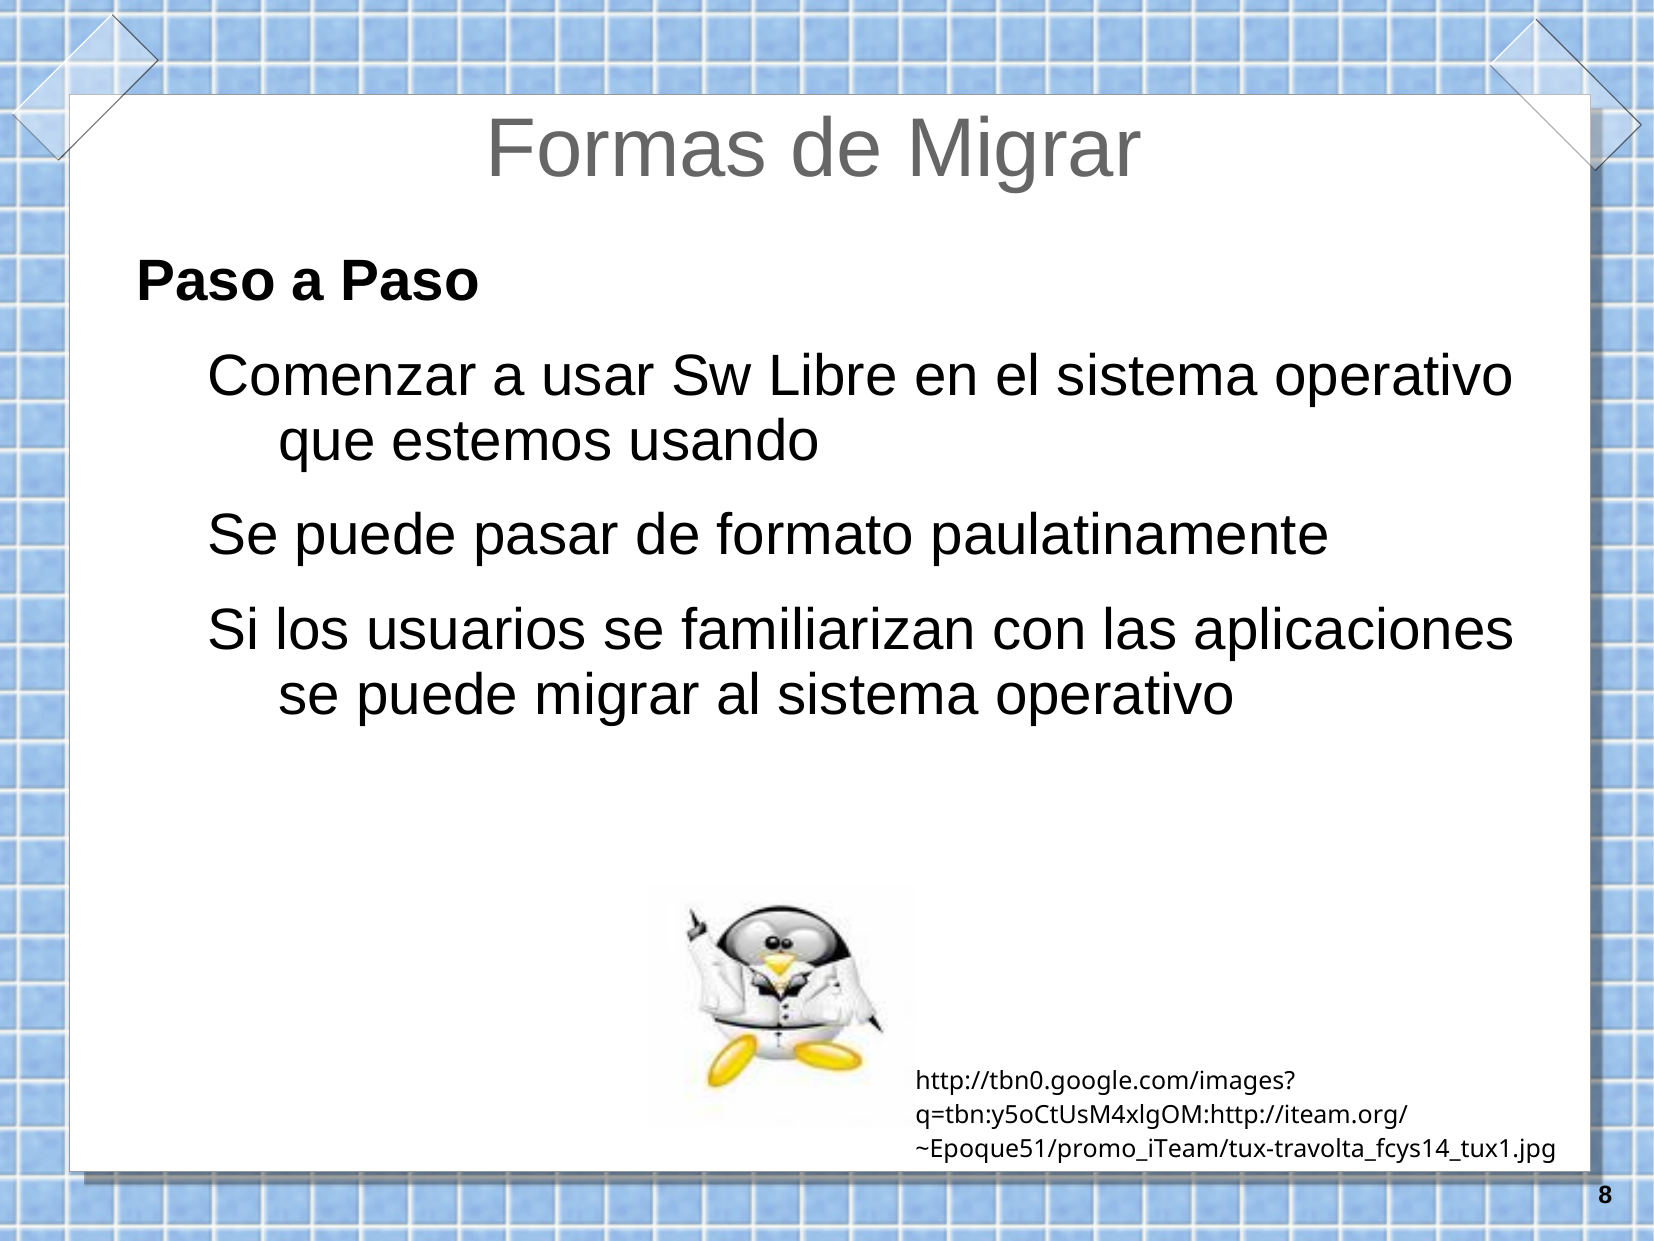

# Formas de Migrar
Paso a Paso
Comenzar a usar Sw Libre en el sistema operativo que estemos usando
Se puede pasar de formato paulatinamente
Si los usuarios se familiarizan con las aplicaciones se puede migrar al sistema operativo
http://tbn0.google.com/images?q=tbn:y5oCtUsM4xlgOM:http://iteam.org/~Epoque51/promo_iTeam/tux-travolta_fcys14_tux1.jpg